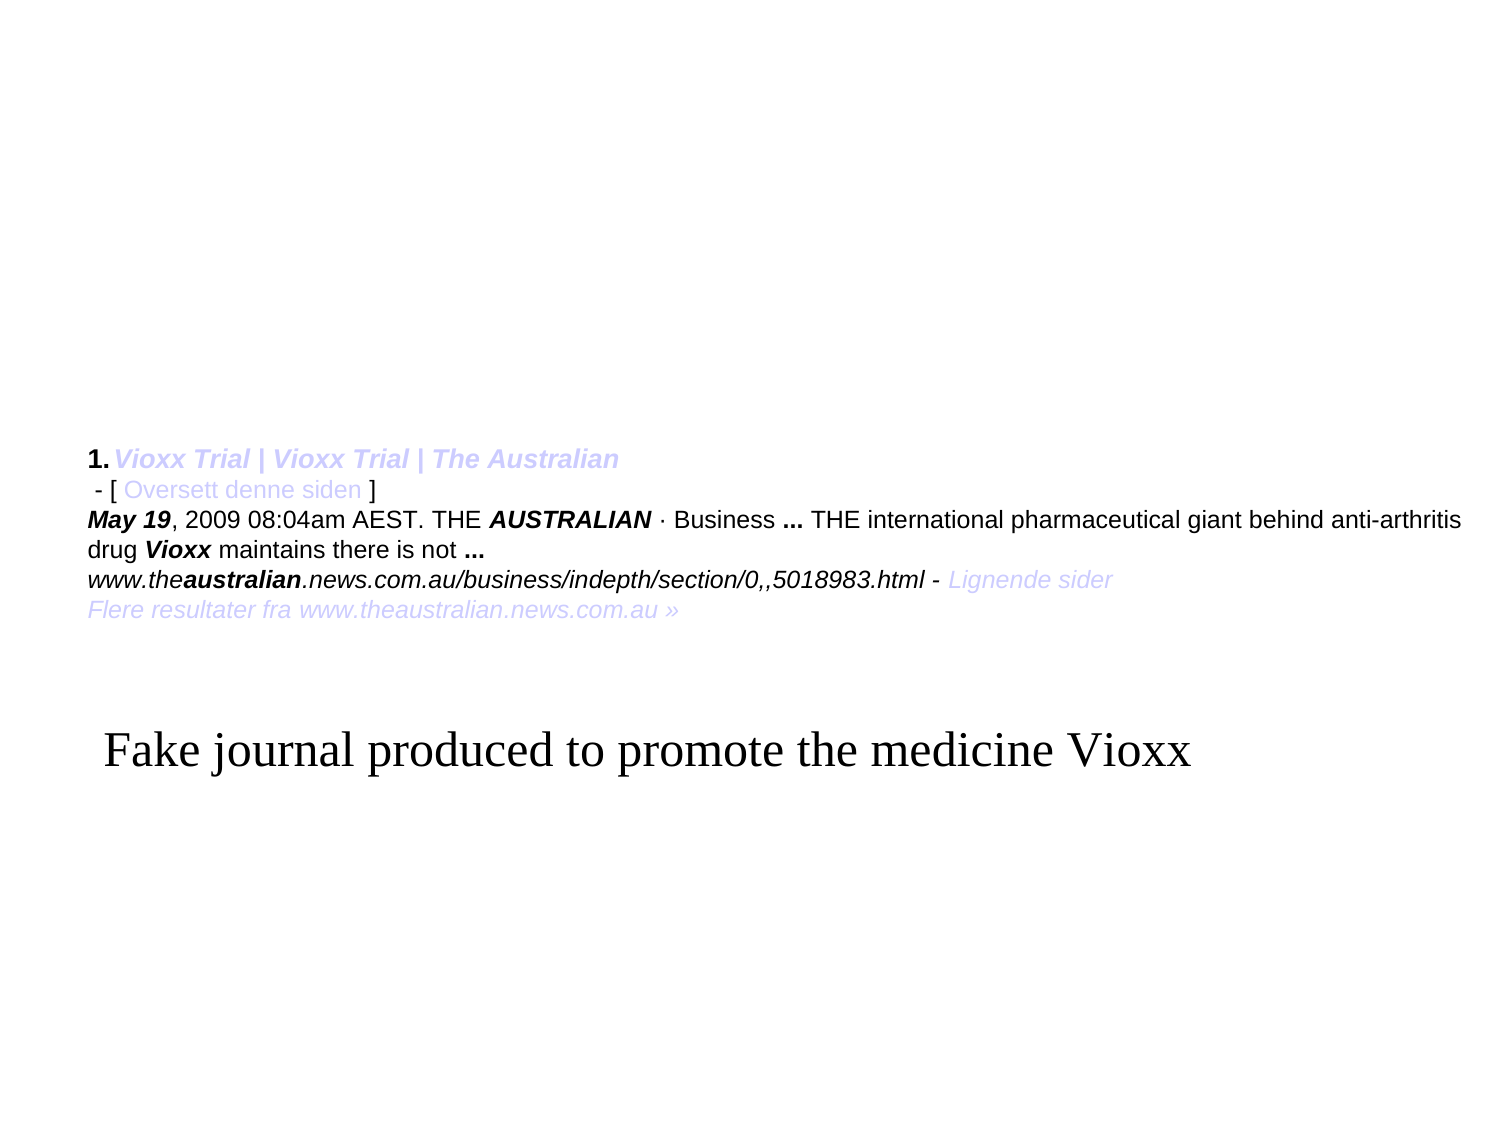

1. Vioxx Trial | Vioxx Trial | The Australian
 - [ Oversett denne siden ]
May 19, 2009 08:04am AEST. THE AUSTRALIAN · Business ... THE international pharmaceutical giant behind anti-arthritis drug Vioxx maintains there is not ...
www.theaustralian.news.com.au/business/indepth/section/0,,5018983.html - Lignende sider
Flere resultater fra www.theaustralian.news.com.au »
Fake journal produced to promote the medicine Vioxx